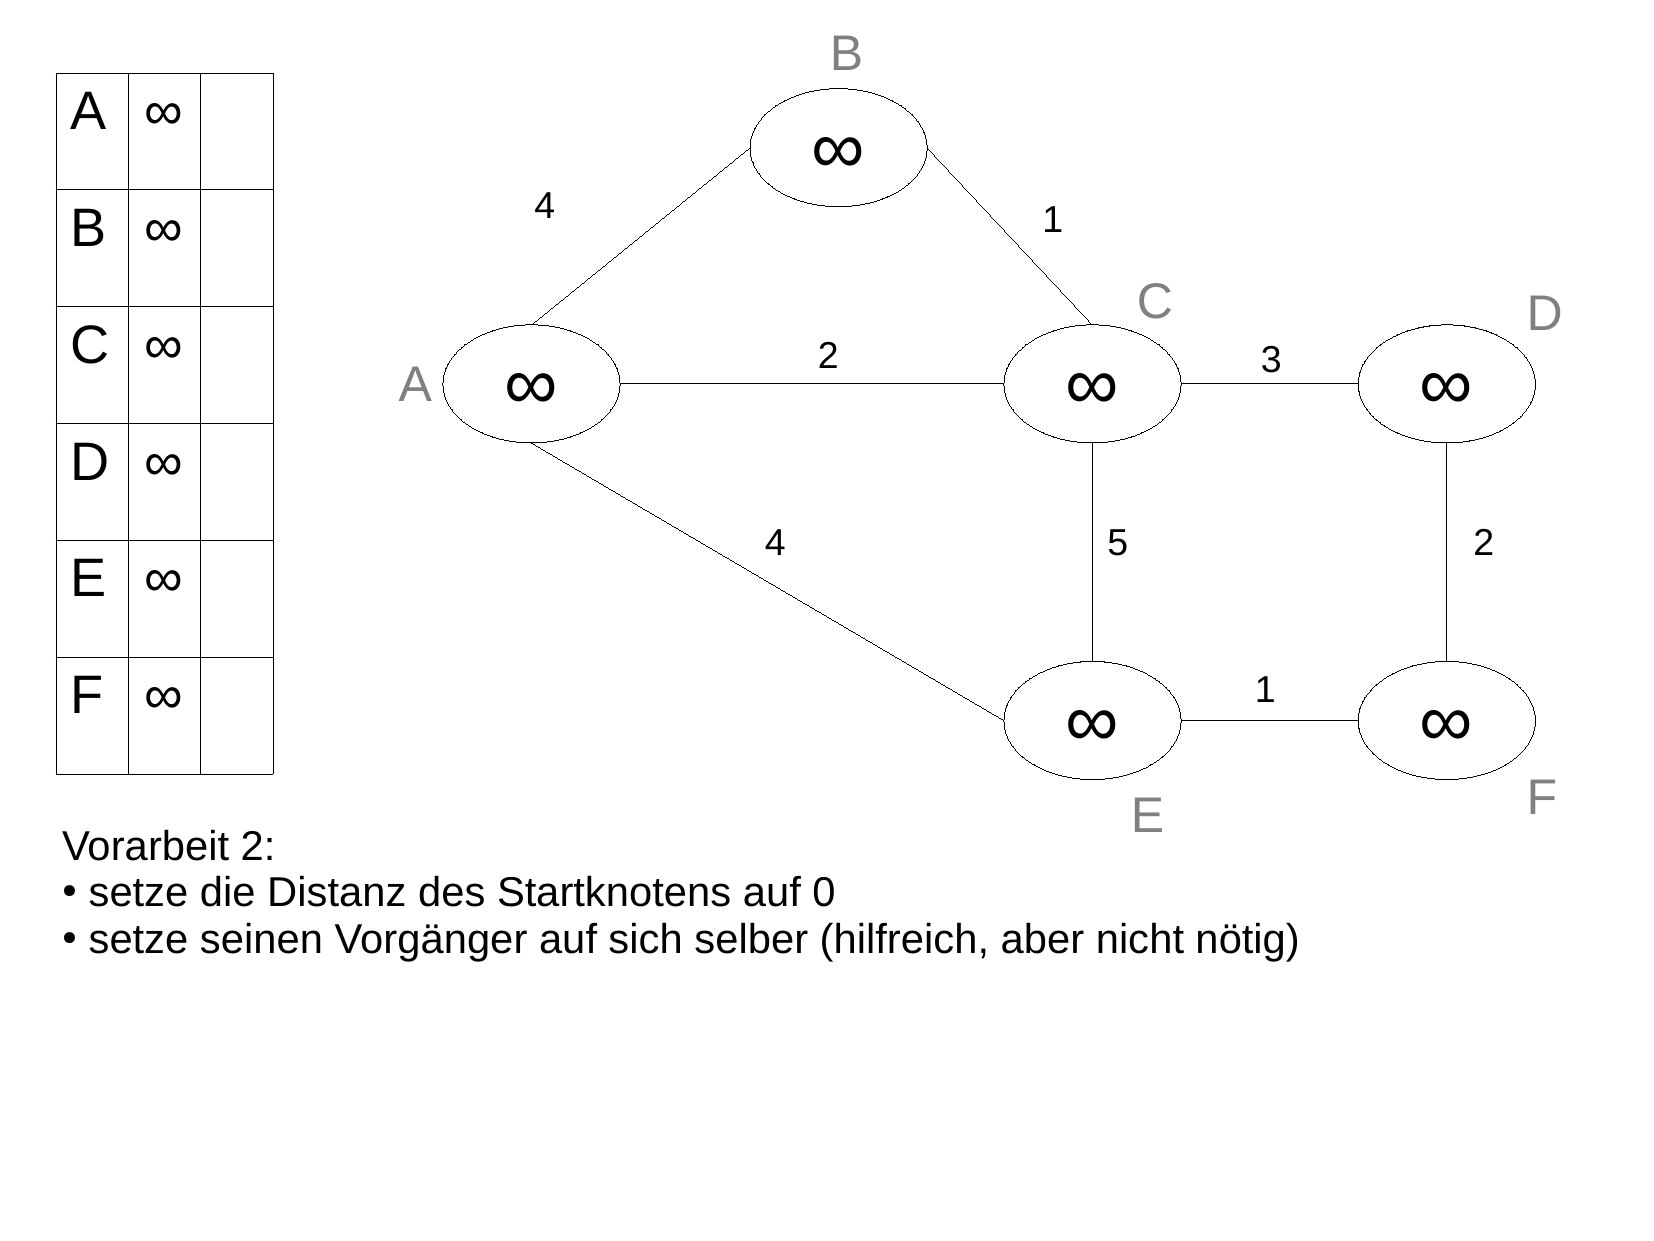

B
| A | ∞ | |
| --- | --- | --- |
| B | ∞ | |
| C | ∞ | |
| D | ∞ | |
| E | ∞ | |
| F | ∞ | |
∞
4
1
C
D
∞
∞
∞
2
3
A
4
5
2
∞
1
∞
F
E
Vorarbeit 2:
 setze die Distanz des Startknotens auf 0
 setze seinen Vorgänger auf sich selber (hilfreich, aber nicht nötig)